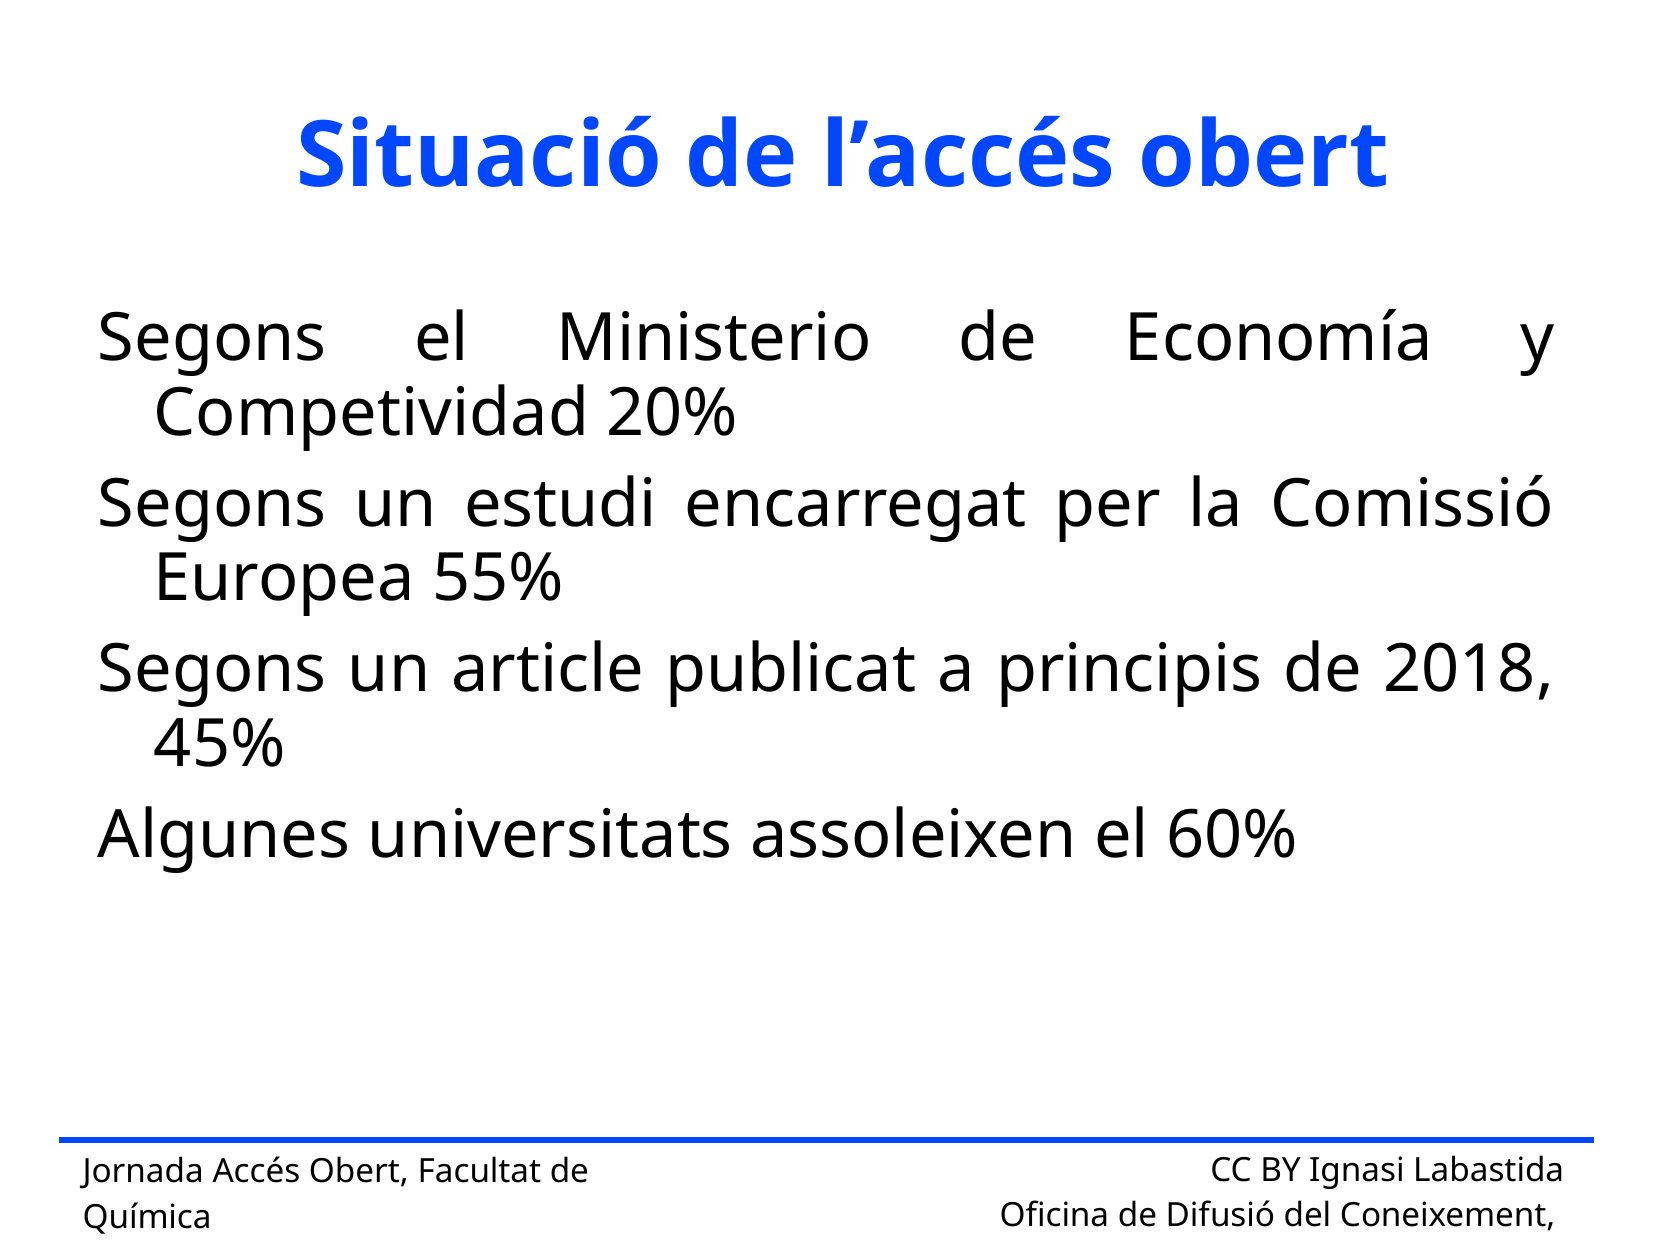

# Situació de l’accés obert
Segons el Ministerio de Economía y Competividad 20%
Segons un estudi encarregat per la Comissió Europea 55%
Segons un article publicat a principis de 2018, 45%
Algunes universitats assoleixen el 60%